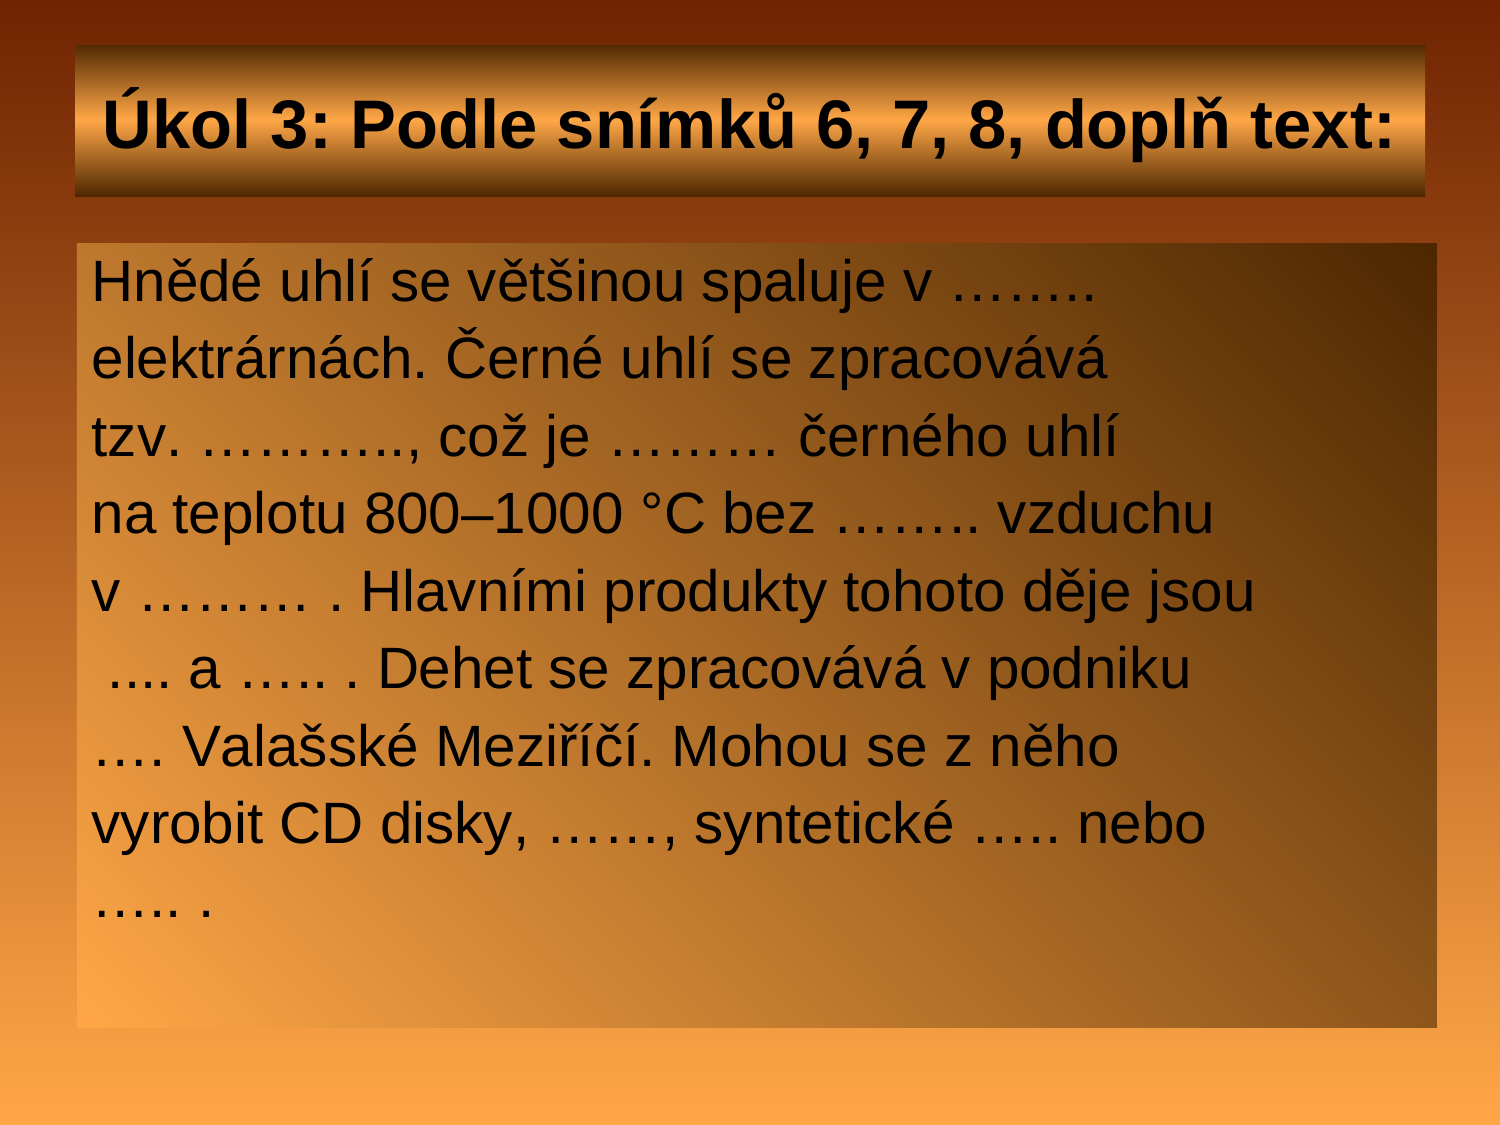

# Úkol 3: Podle snímků 6, 7, 8, doplň text:
Hnědé uhlí se většinou spaluje v ……..
elektrárnách. Černé uhlí se zpracovává
tzv. ……….., což je ……… černého uhlí
na teplotu 800–1000 °C bez …….. vzduchu
v ……… . Hlavními produkty tohoto děje jsou
 .... a ….. . Dehet se zpracovává v podniku
…. Valašské Meziříčí. Mohou se z něho
vyrobit CD disky, ……, syntetické ….. nebo
….. .